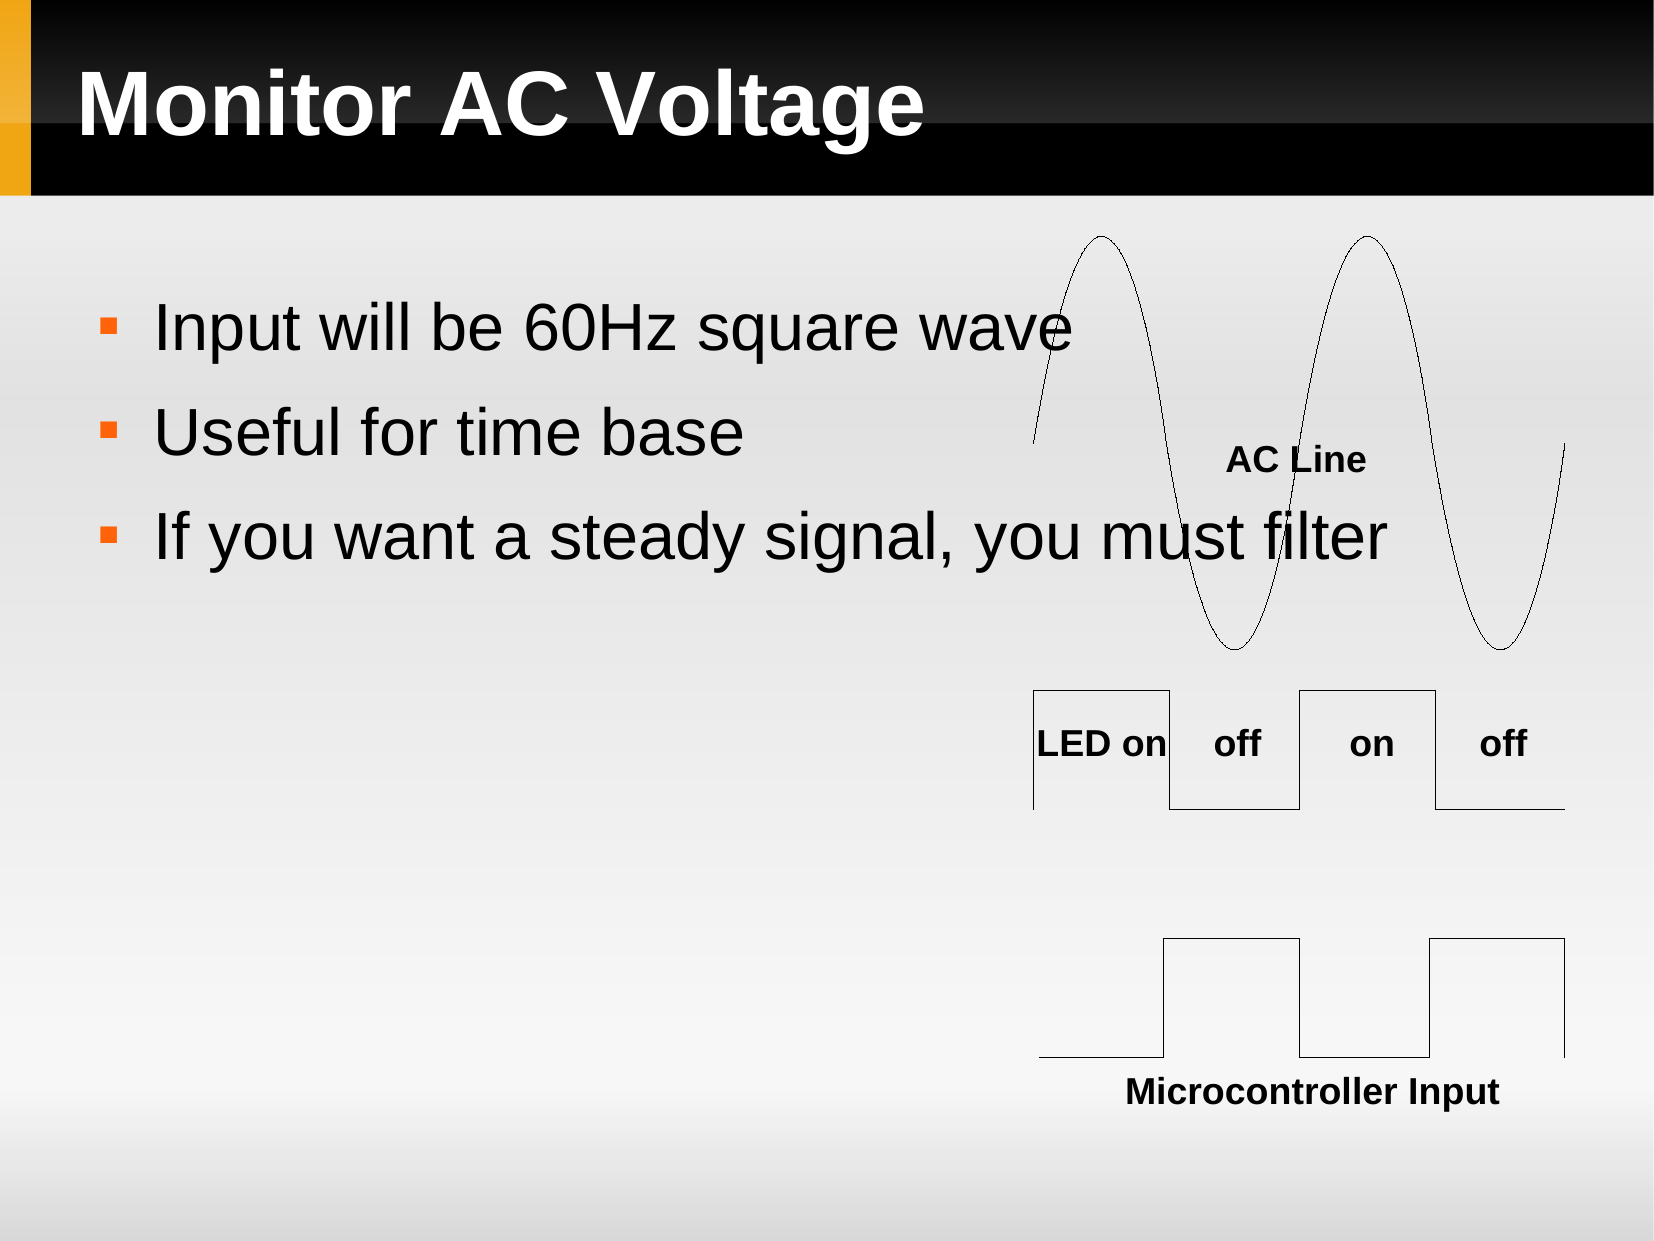

# Monitor AC Voltage
Input will be 60Hz square wave
Useful for time base
If you want a steady signal, you must filter
AC Line
LED on
off
on
off
Microcontroller Input